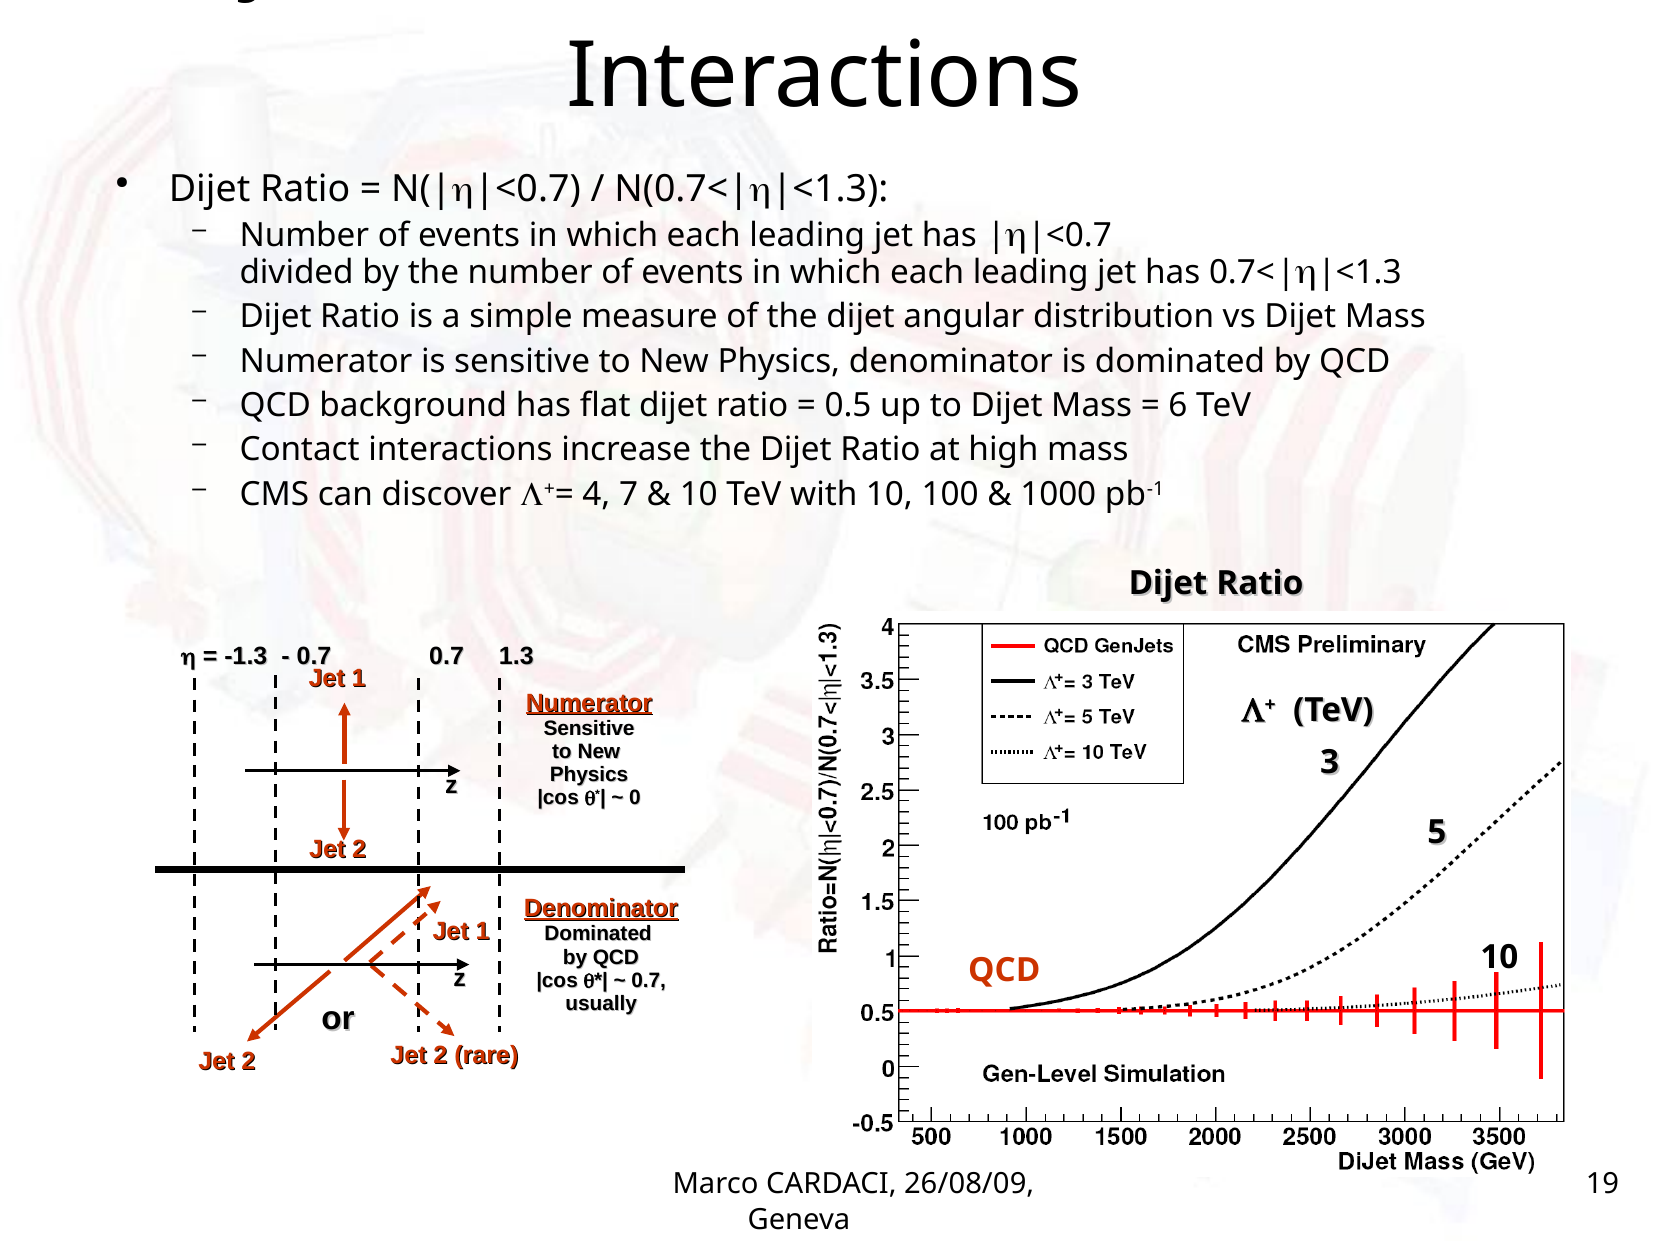

# Dijet Ratio from QCD & Contact Interactions
Dijet Ratio = N(||<0.7) / N(0.7<||<1.3):
Number of events in which each leading jet has ||<0.7
divided by the number of events in which each leading jet has 0.7<||<1.3
Dijet Ratio is a simple measure of the dijet angular distribution vs Dijet Mass
Numerator is sensitive to New Physics, denominator is dominated by QCD
QCD background has flat dijet ratio = 0.5 up to Dijet Mass = 6 TeV
Contact interactions increase the Dijet Ratio at high mass
CMS can discover += 4, 7 & 10 TeV with 10, 100 & 1000 pb-1
Dijet Ratio
+ (TeV)
3
5
10
QCD
 = -1.3 - 0.7 0.7 1.3
Jet 1
Numerator
Sensitive
to New
Physics
|cos *| ~ 0
z
Jet 2
Denominator
Dominated
by QCD
|cos *| ~ 0.7,
usually
Jet 1
z
or
Jet 2 (rare)
Jet 2
Marco CARDACI, 26/08/09, Geneva
19